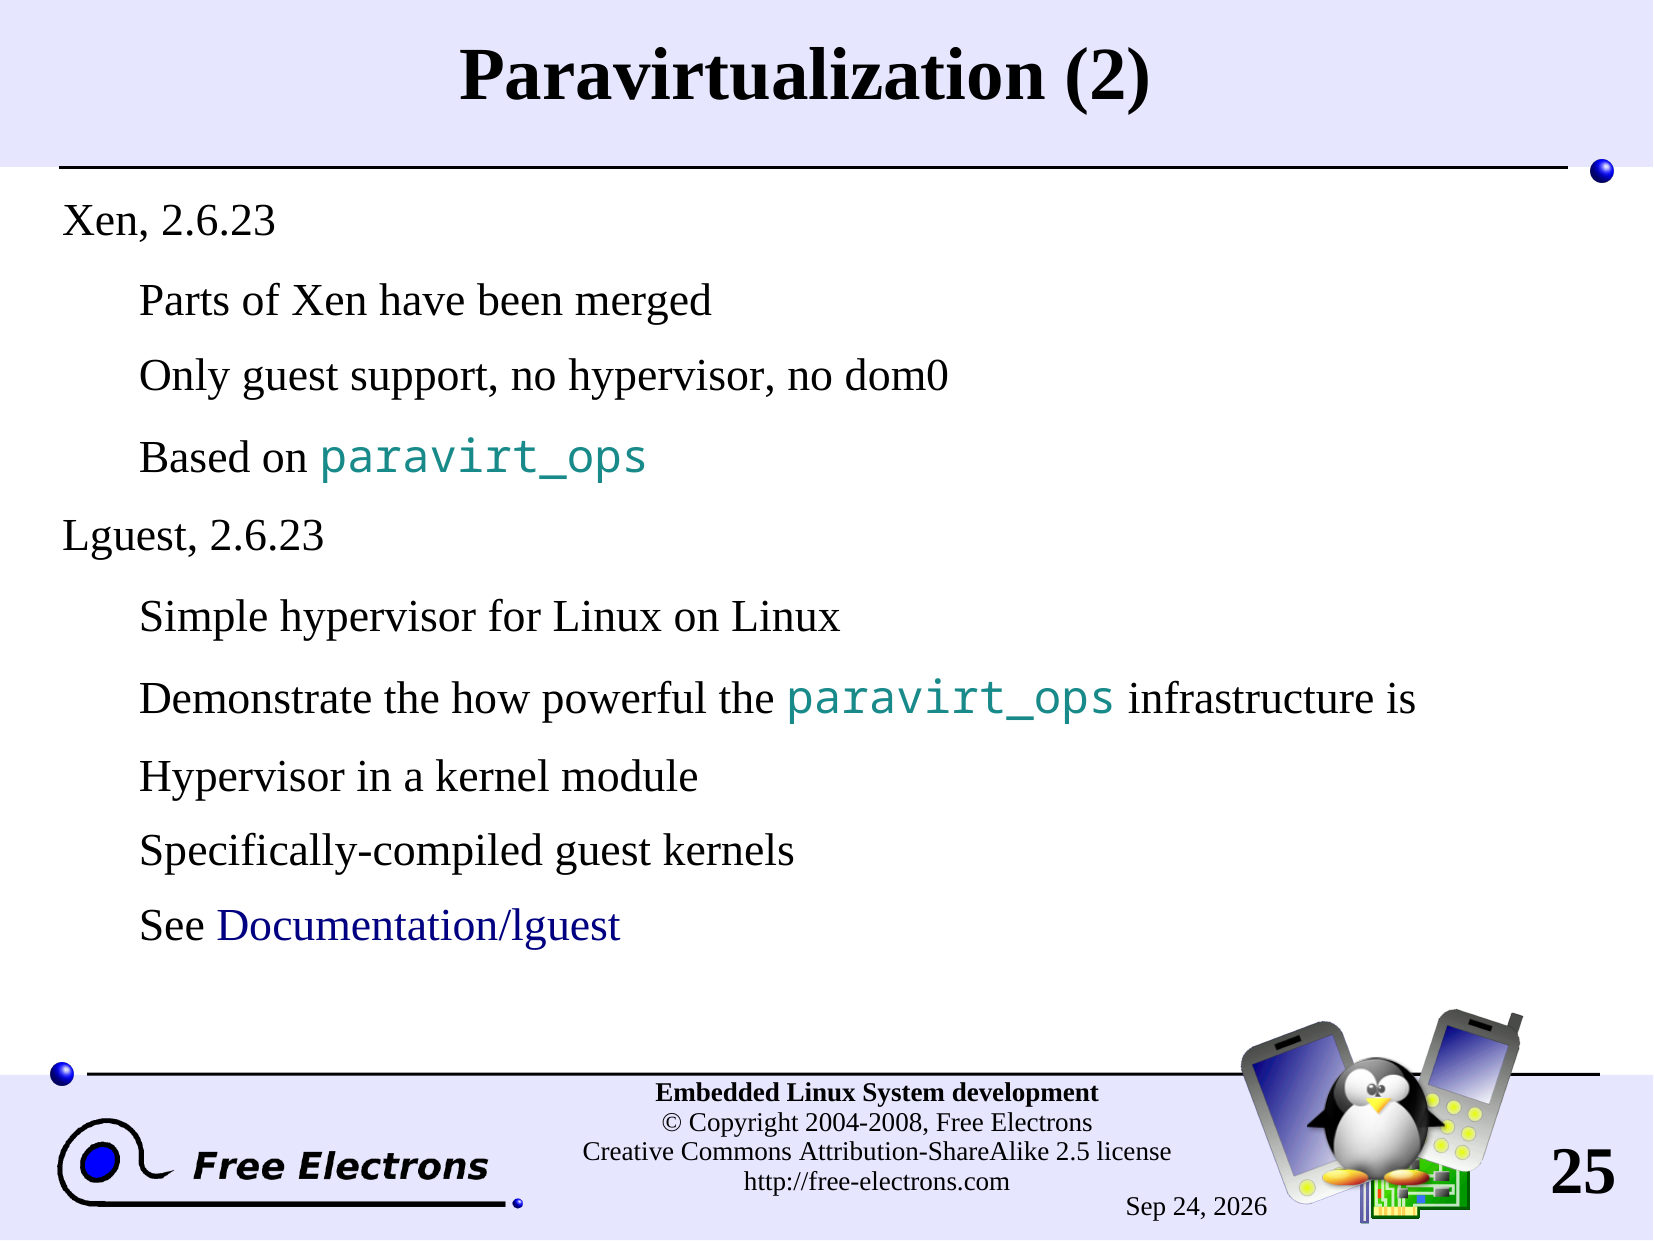

# Paravirtualization (2)
Xen, 2.6.23
Parts of Xen have been merged
Only guest support, no hypervisor, no dom0
Based on paravirt_ops
Lguest, 2.6.23
Simple hypervisor for Linux on Linux
Demonstrate the how powerful the paravirt_ops infrastructure is
Hypervisor in a kernel module
Specifically-compiled guest kernels
See Documentation/lguest